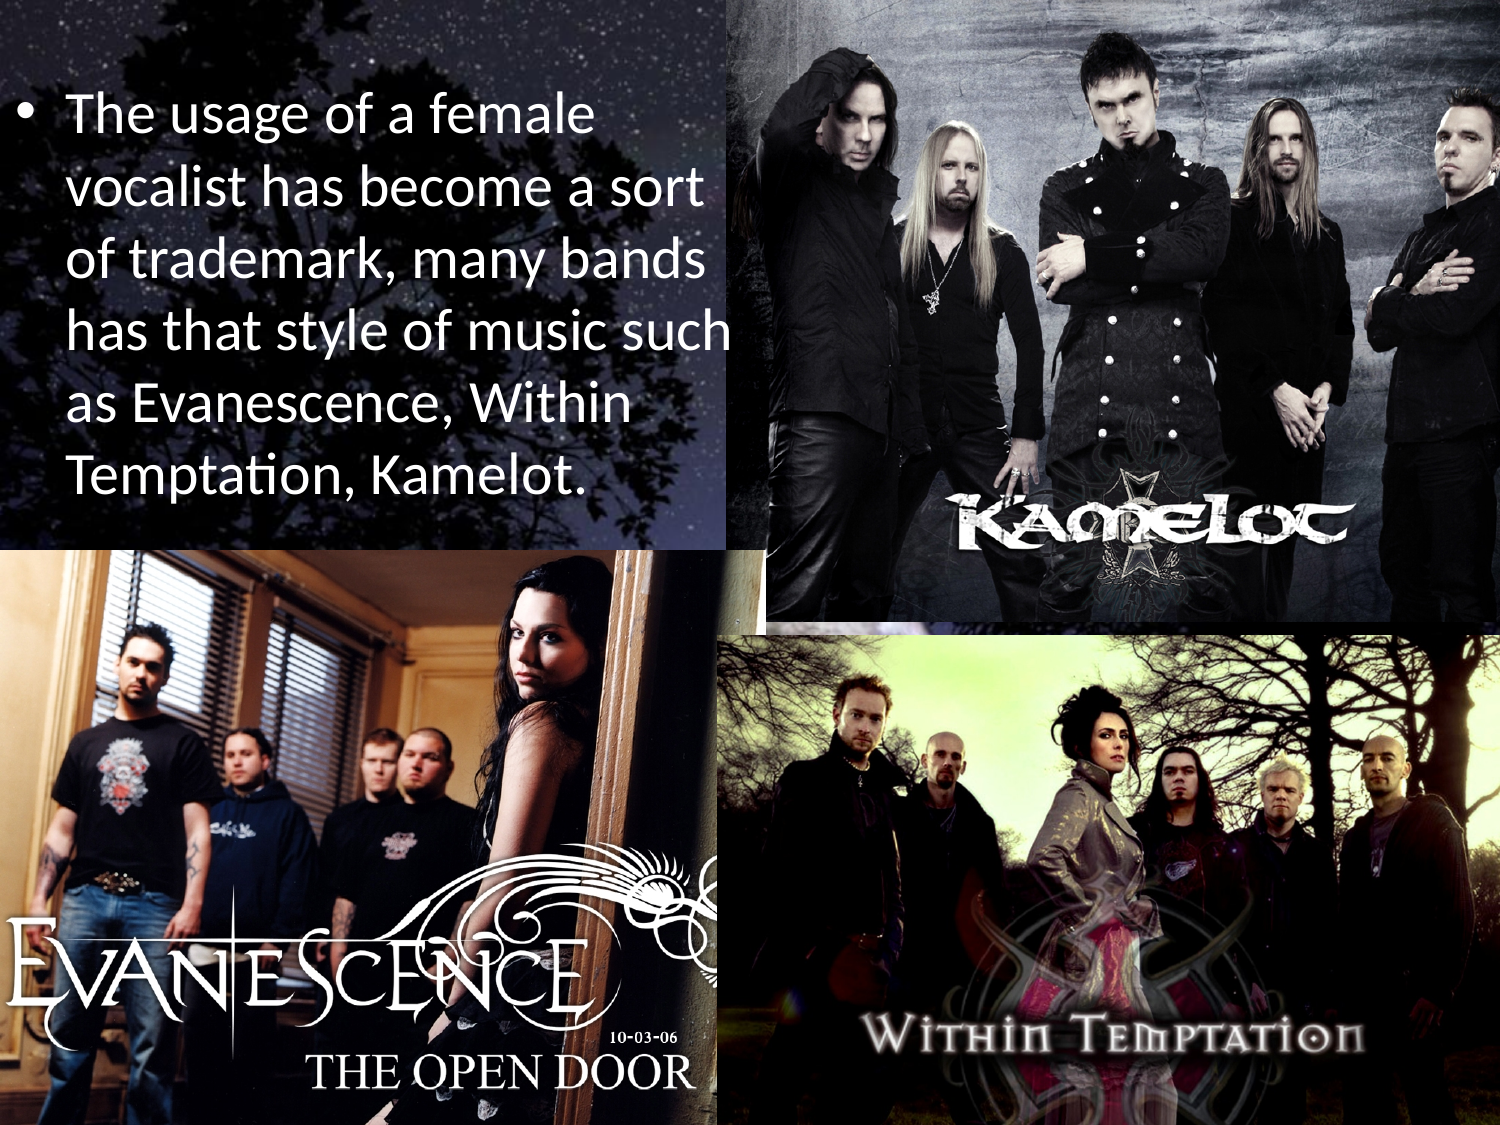

# The usage of a female vocalist has become a sort of trademark, many bands has that style of music such as Evanescence, Within Temptation, Kamelot.